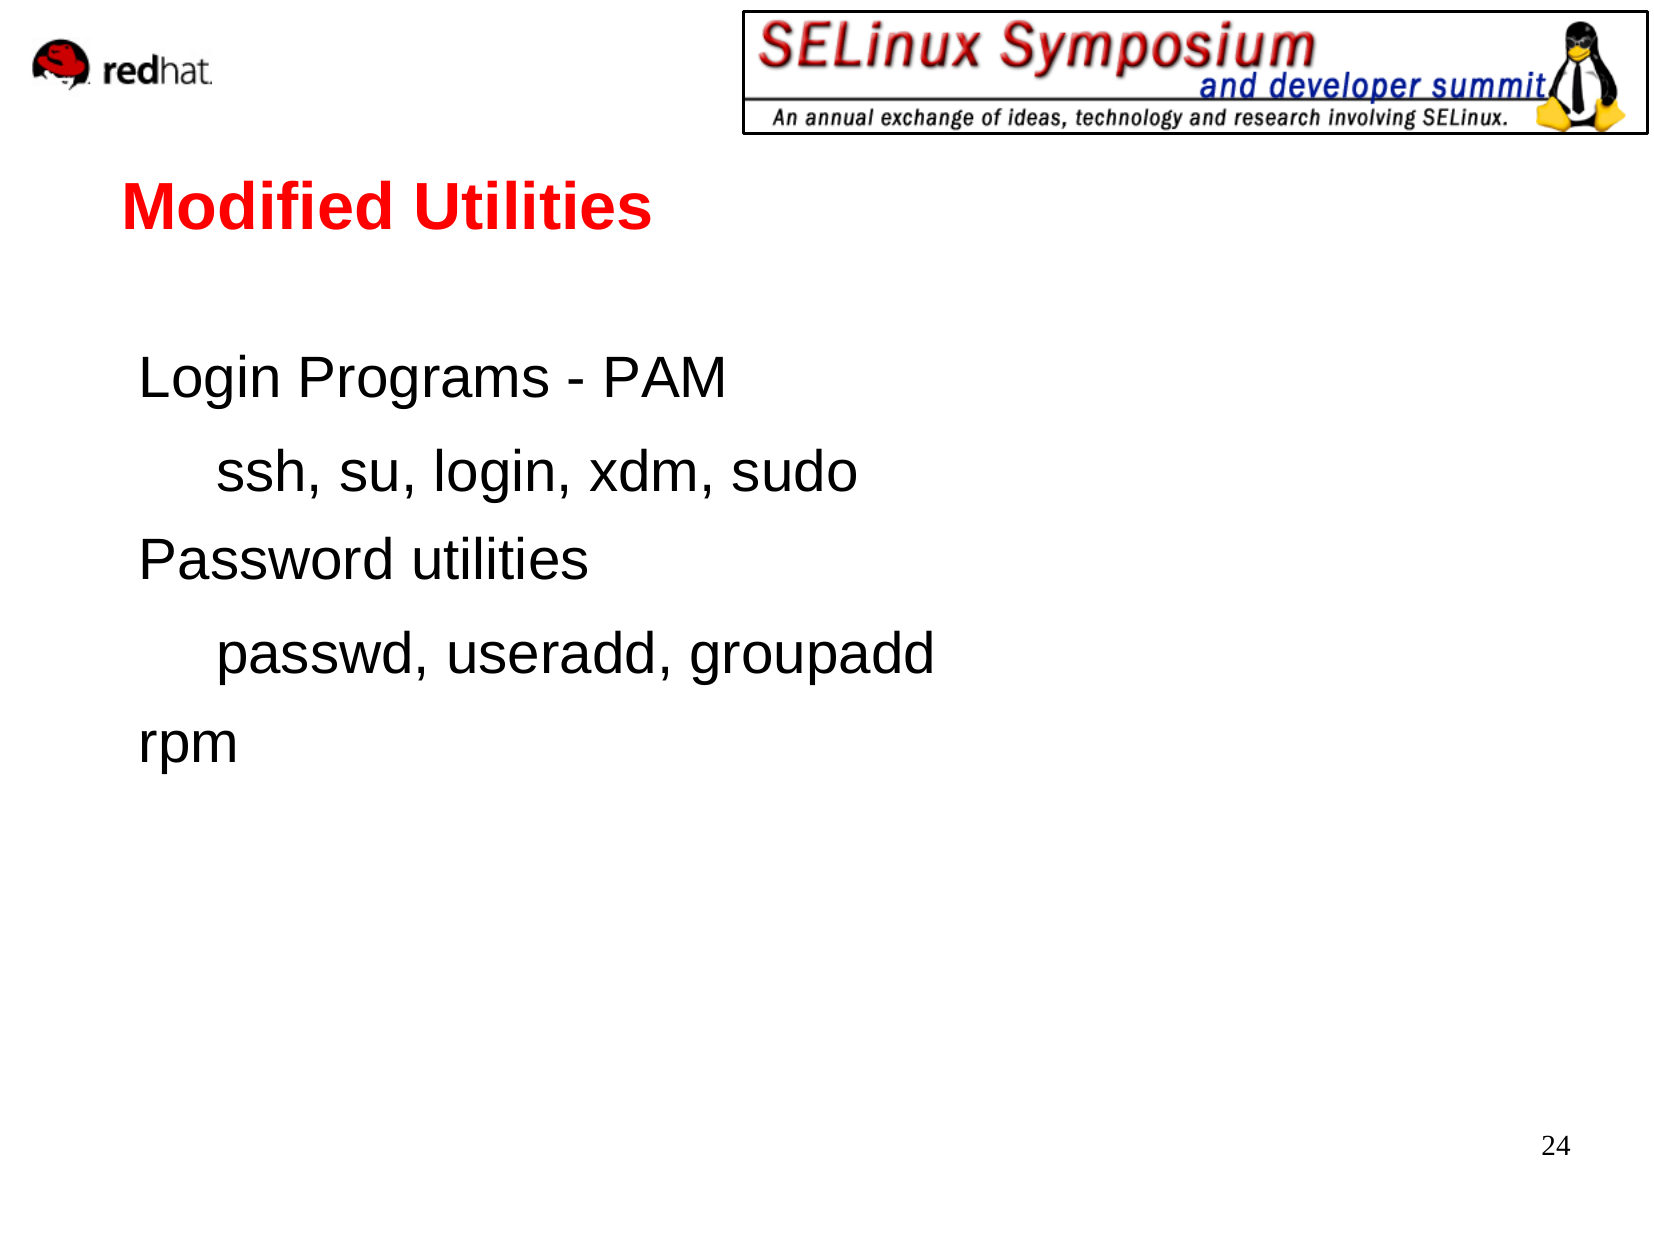

# Modified Utilities
Login Programs - PAM
ssh, su, login, xdm, sudo
Password utilities
passwd, useradd, groupadd
rpm